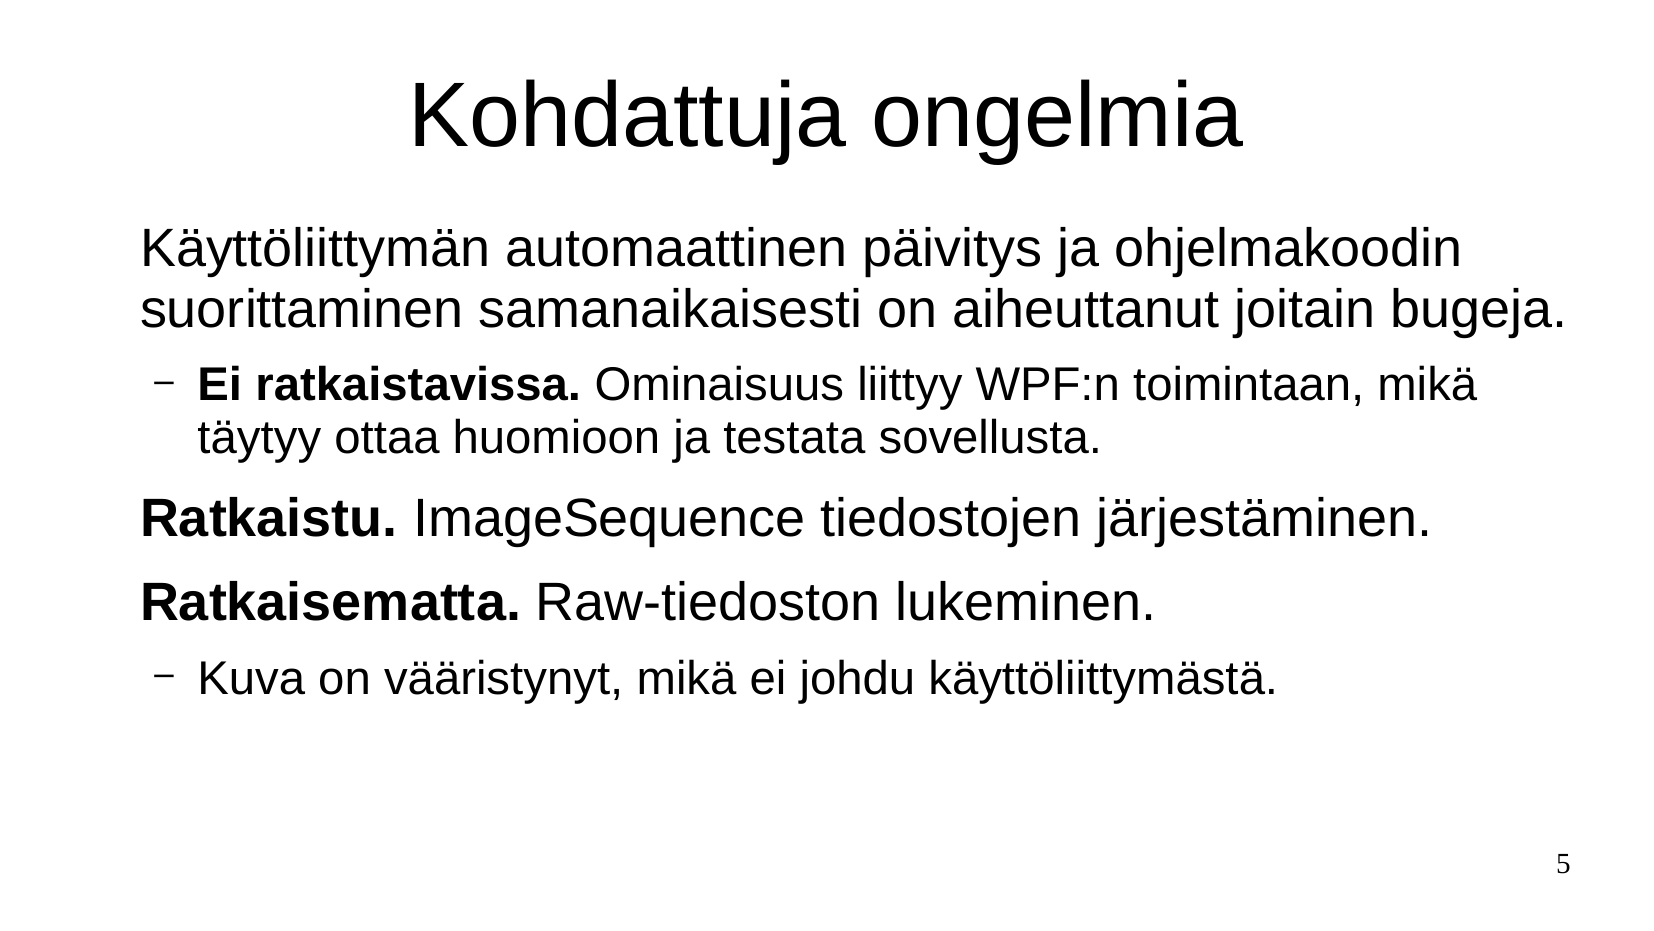

# Kohdattuja ongelmia
Käyttöliittymän automaattinen päivitys ja ohjelmakoodin suorittaminen samanaikaisesti on aiheuttanut joitain bugeja.
Ei ratkaistavissa. Ominaisuus liittyy WPF:n toimintaan, mikä täytyy ottaa huomioon ja testata sovellusta.
Ratkaistu. ImageSequence tiedostojen järjestäminen.
Ratkaisematta. Raw-tiedoston lukeminen.
Kuva on vääristynyt, mikä ei johdu käyttöliittymästä.
5